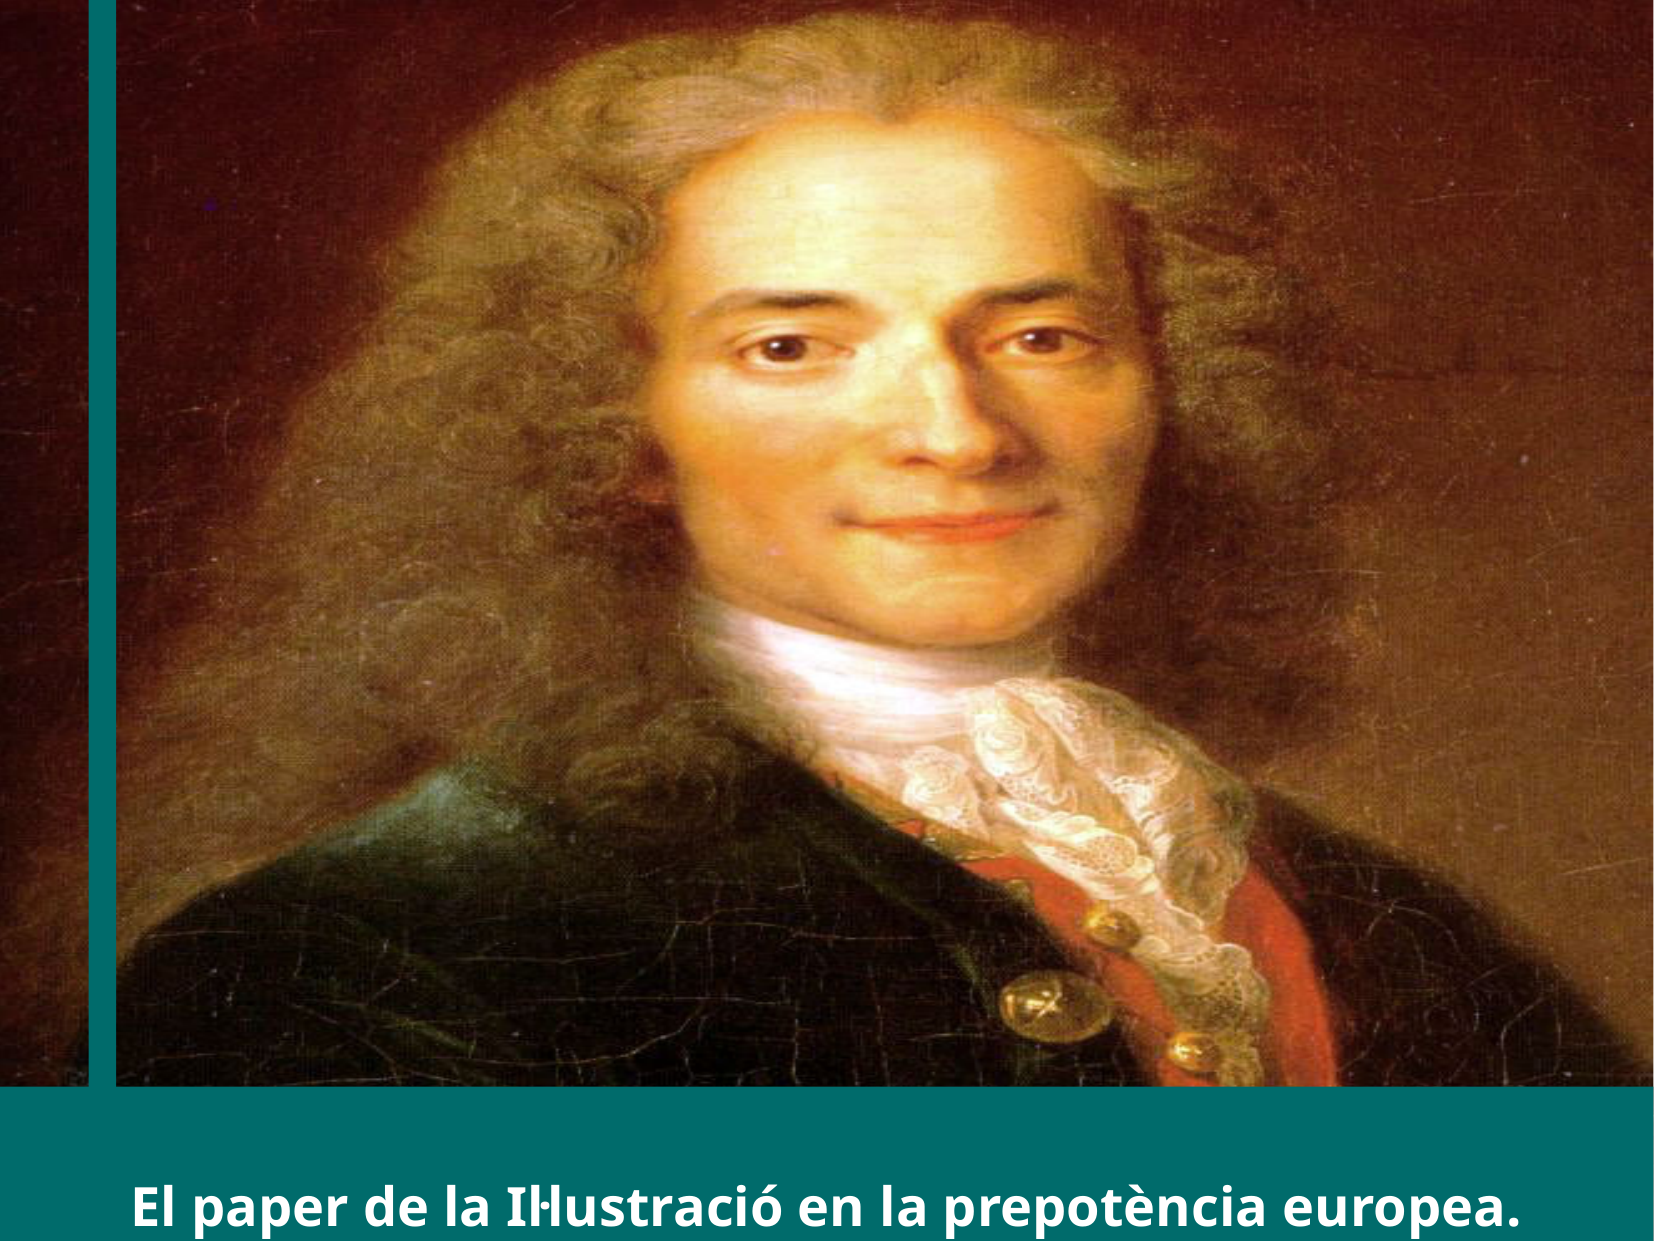

El paper de la Il·lustració en la prepotència europea.